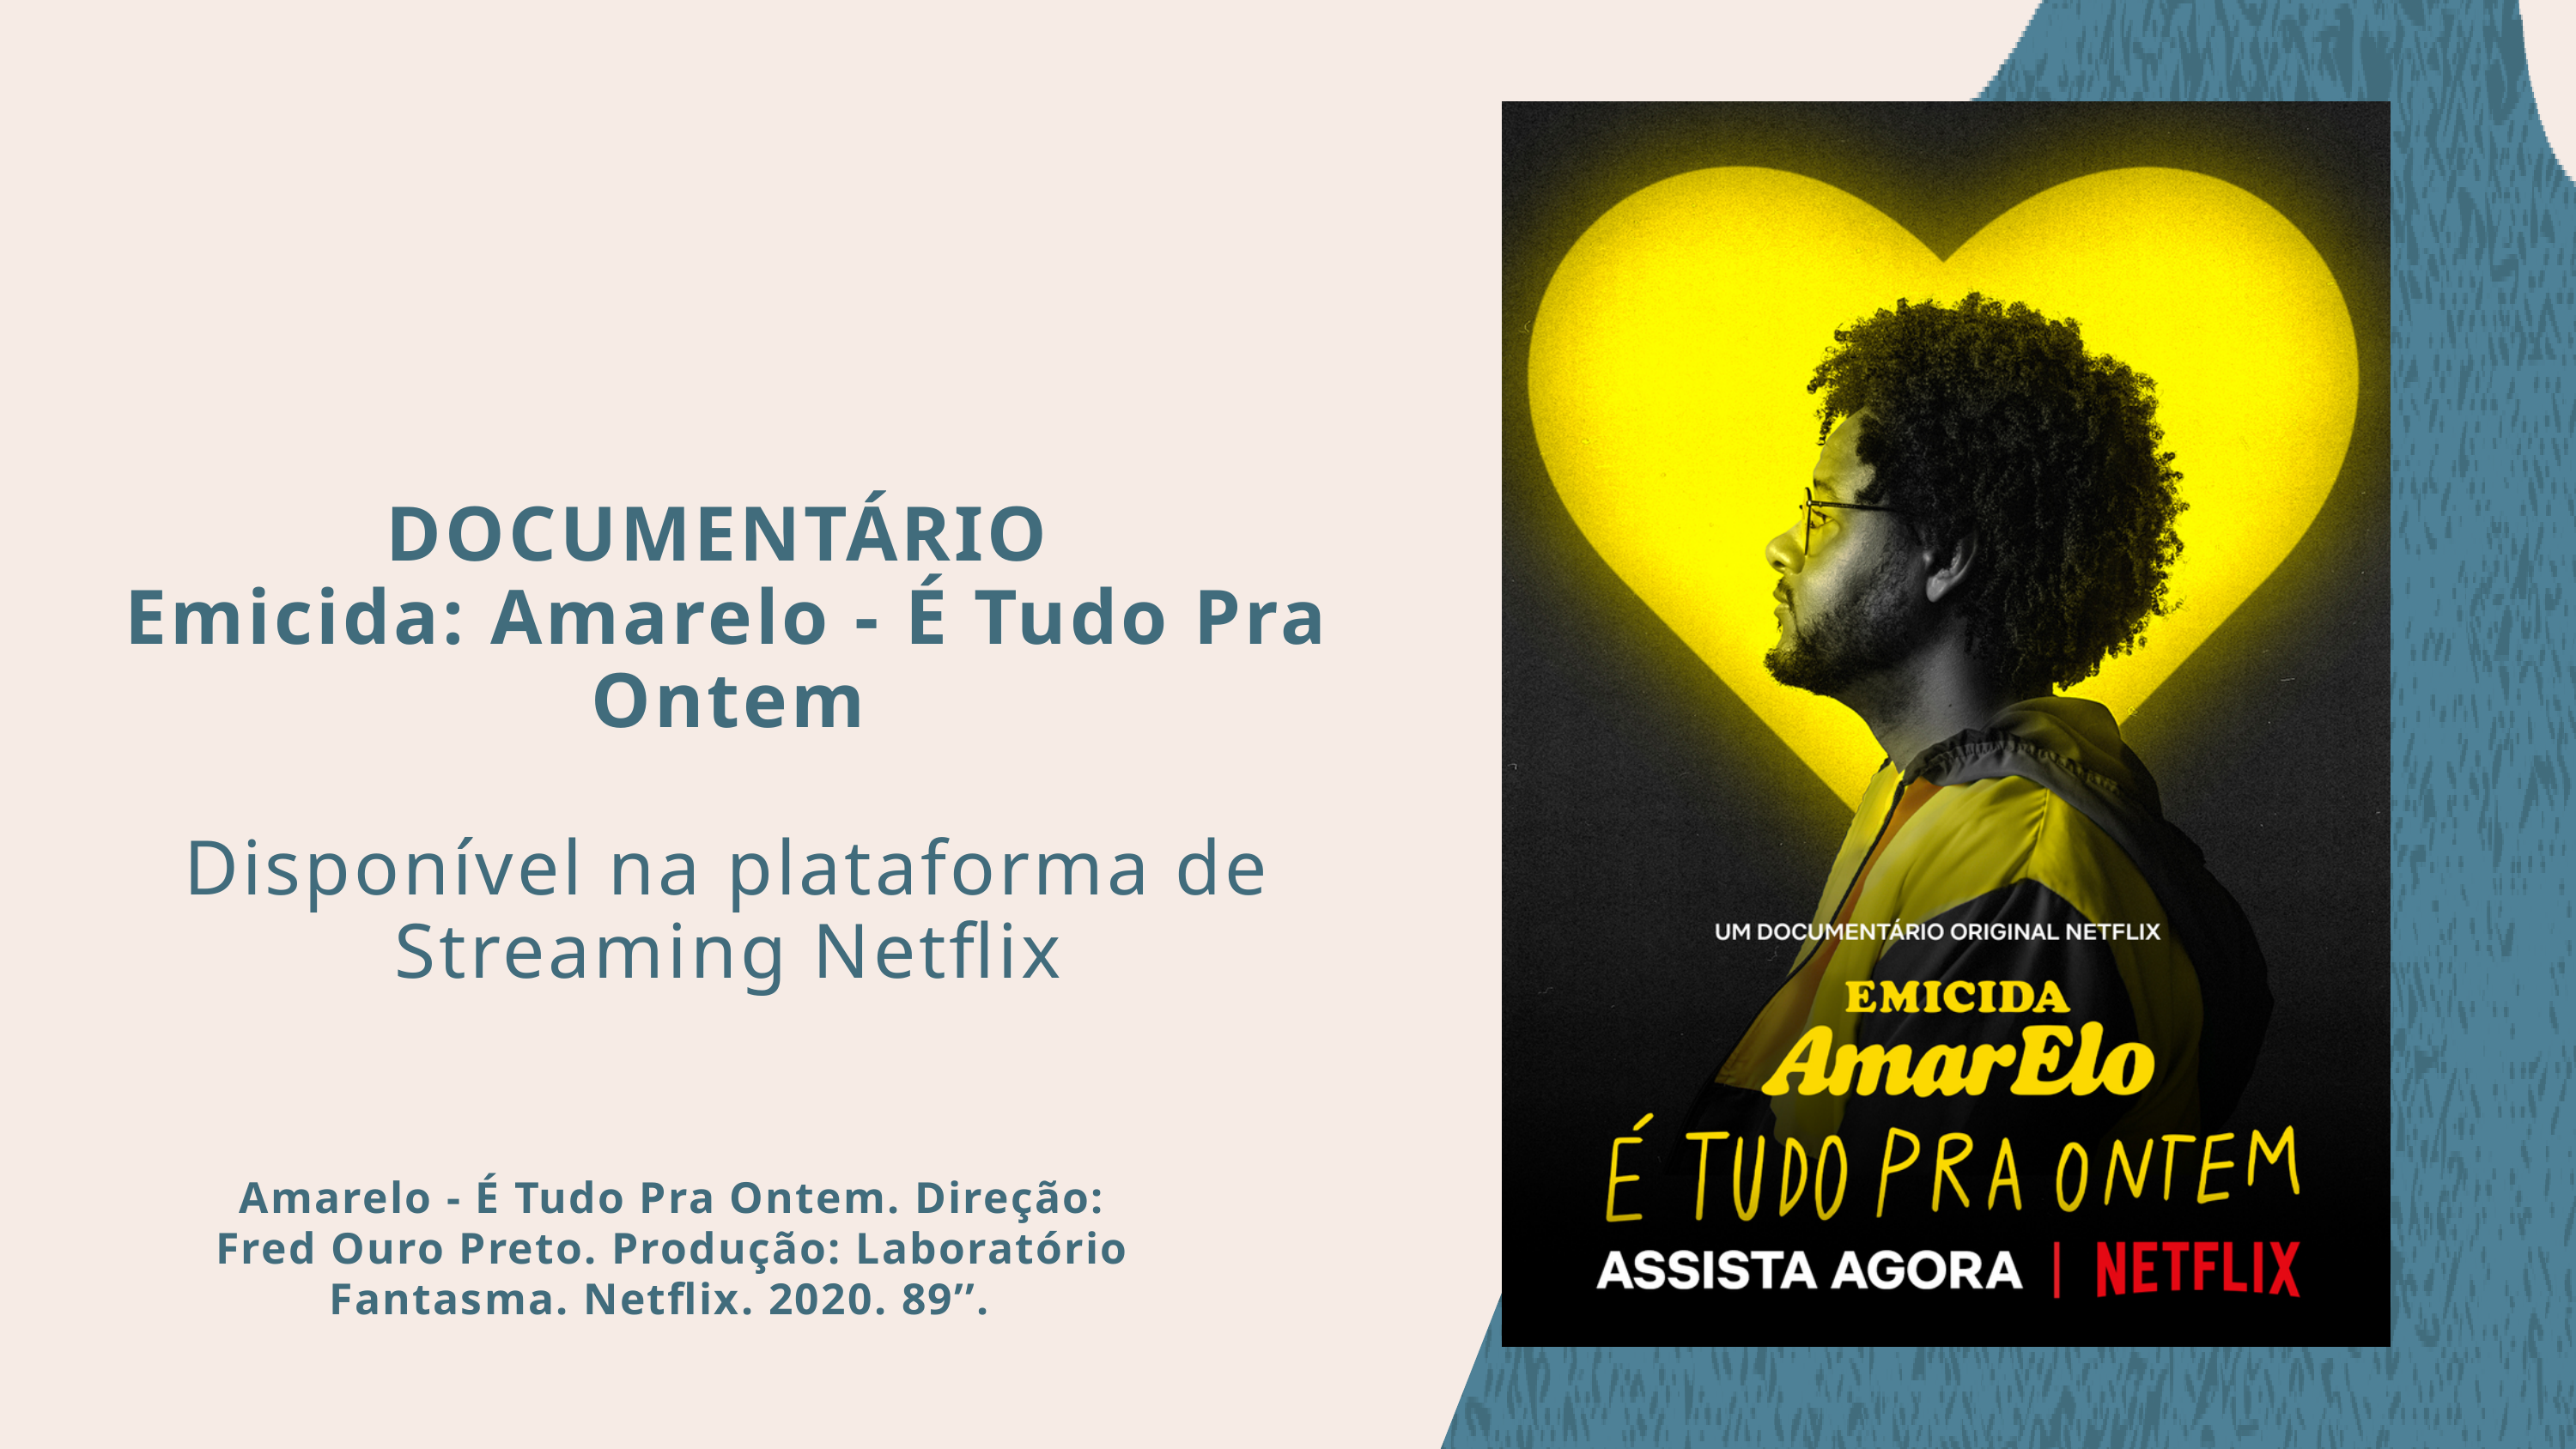

DOCUMENTÁRIO
Emicida: Amarelo - É Tudo Pra Ontem
Disponível na plataforma de Streaming Netflix
Amarelo - É Tudo Pra Ontem. Direção: Fred Ouro Preto. Produção: Laboratório Fantasma. Netflix. 2020. 89’’.